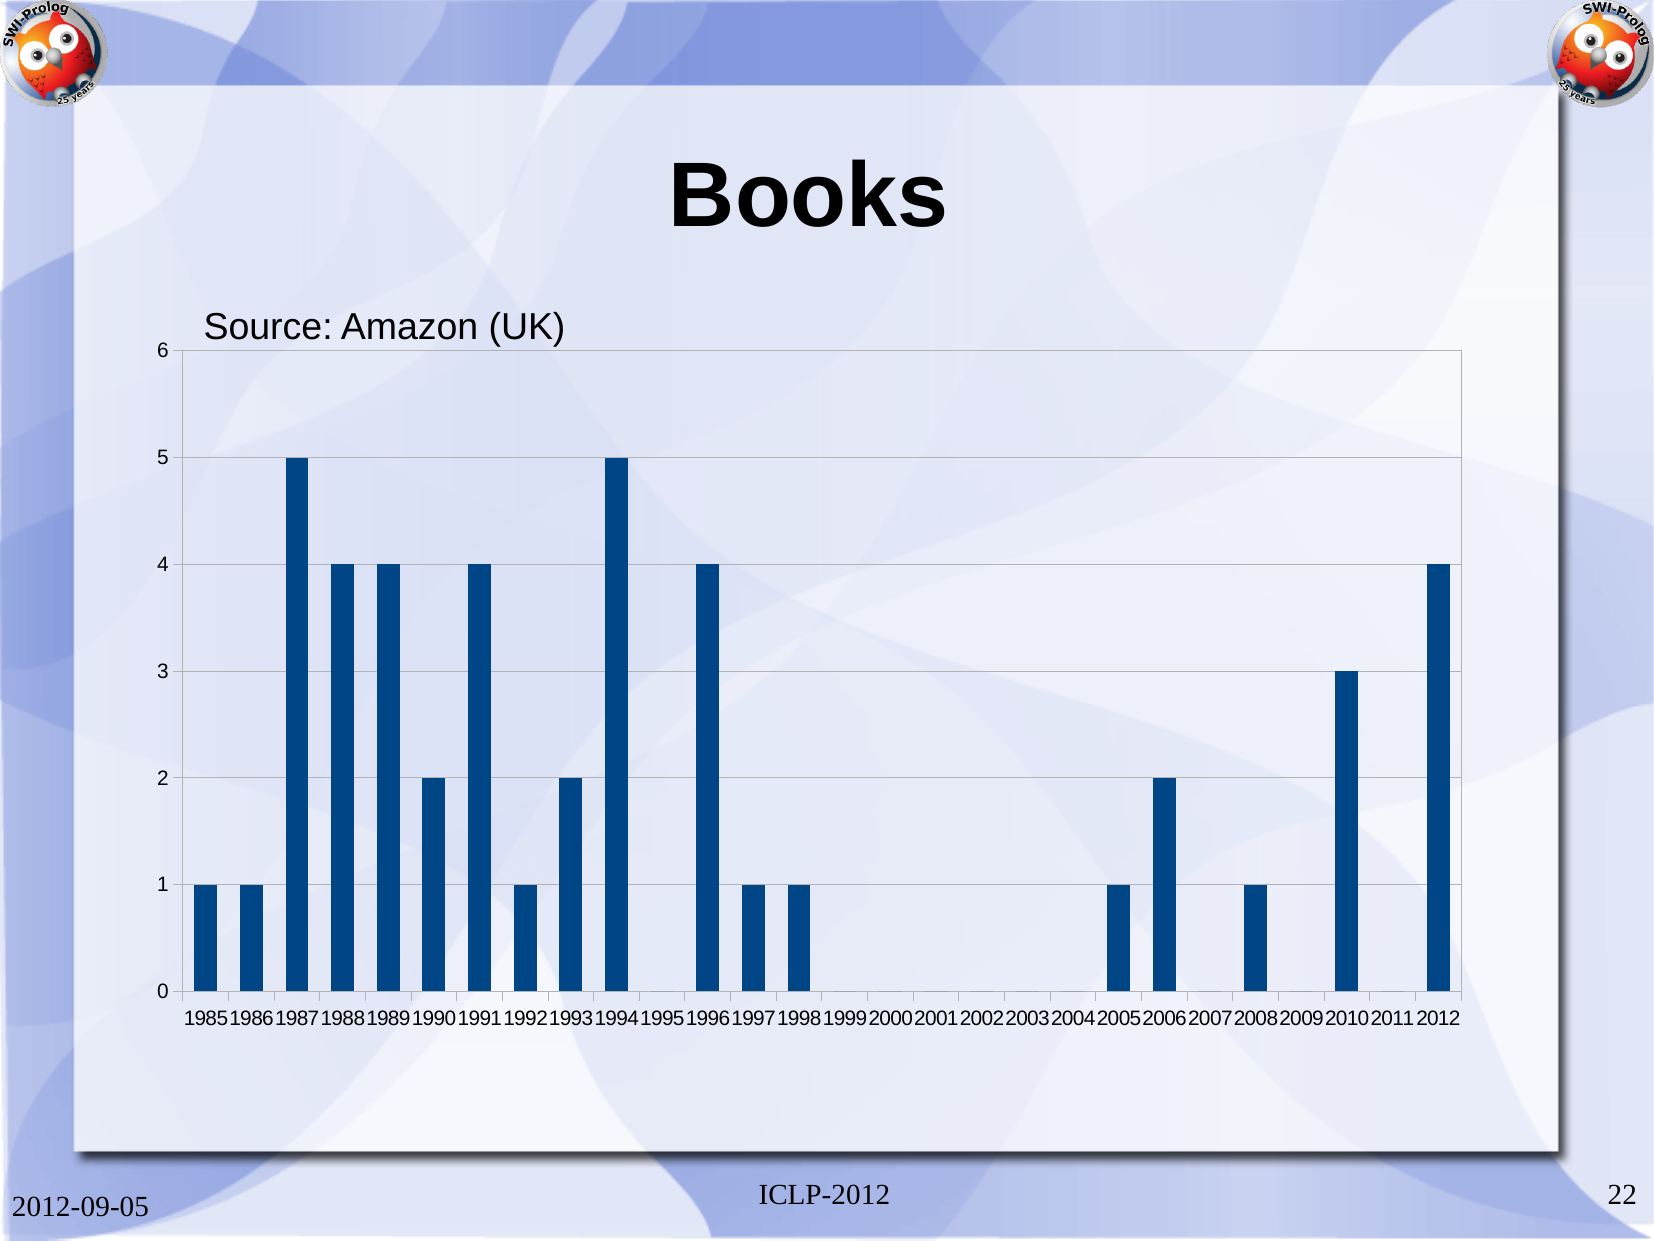

# Books
Source: Amazon (UK)
### Chart
| Category | Column 1 |
|---|---|
| 1985 | 1.0 |
| 1986 | 1.0 |
| 1987 | 5.0 |
| 1988 | 4.0 |
| 1989 | 4.0 |
| 1990 | 2.0 |
| 1991 | 4.0 |
| 1992 | 1.0 |
| 1993 | 2.0 |
| 1994 | 5.0 |
| 1995 | 0.0 |
| 1996 | 4.0 |
| 1997 | 1.0 |
| 1998 | 1.0 |
| 1999 | 0.0 |
| 2000 | 0.0 |
| 2001 | 0.0 |
| 2002 | 0.0 |
| 2003 | 0.0 |
| 2004 | 0.0 |
| 2005 | 1.0 |
| 2006 | 2.0 |
| 2007 | 0.0 |
| 2008 | 1.0 |
| 2009 | 0.0 |
| 2010 | 3.0 |
| 2011 | 0.0 |
| 2012 | 4.0 |ICLP-2012
22
2012-09-05